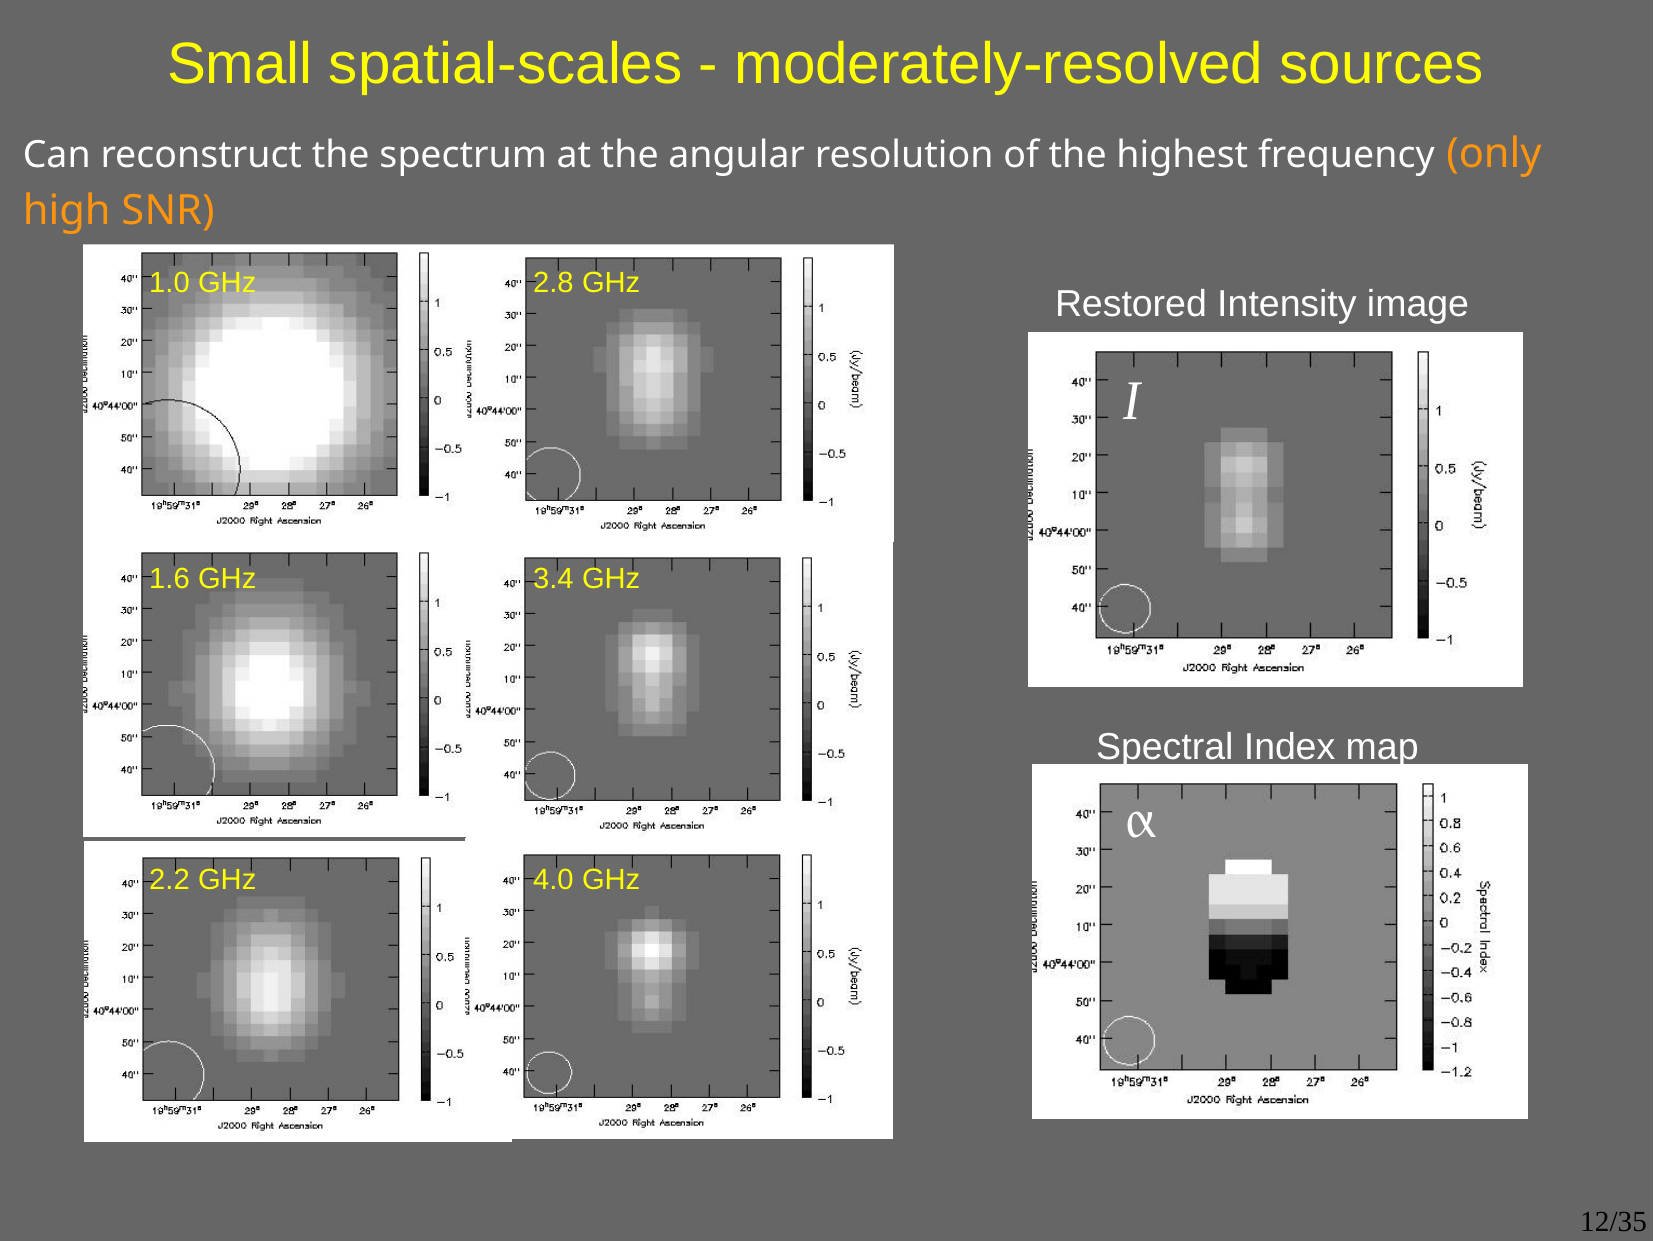

# Small spatial-scales - moderately-resolved sources
Can reconstruct the spectrum at the angular resolution of the highest frequency (only high SNR)
1.0 GHz
2.8 GHz
Restored Intensity image
1.6 GHz
3.4 GHz
Spectral Index map
2.2 GHz
4.0 GHz
12